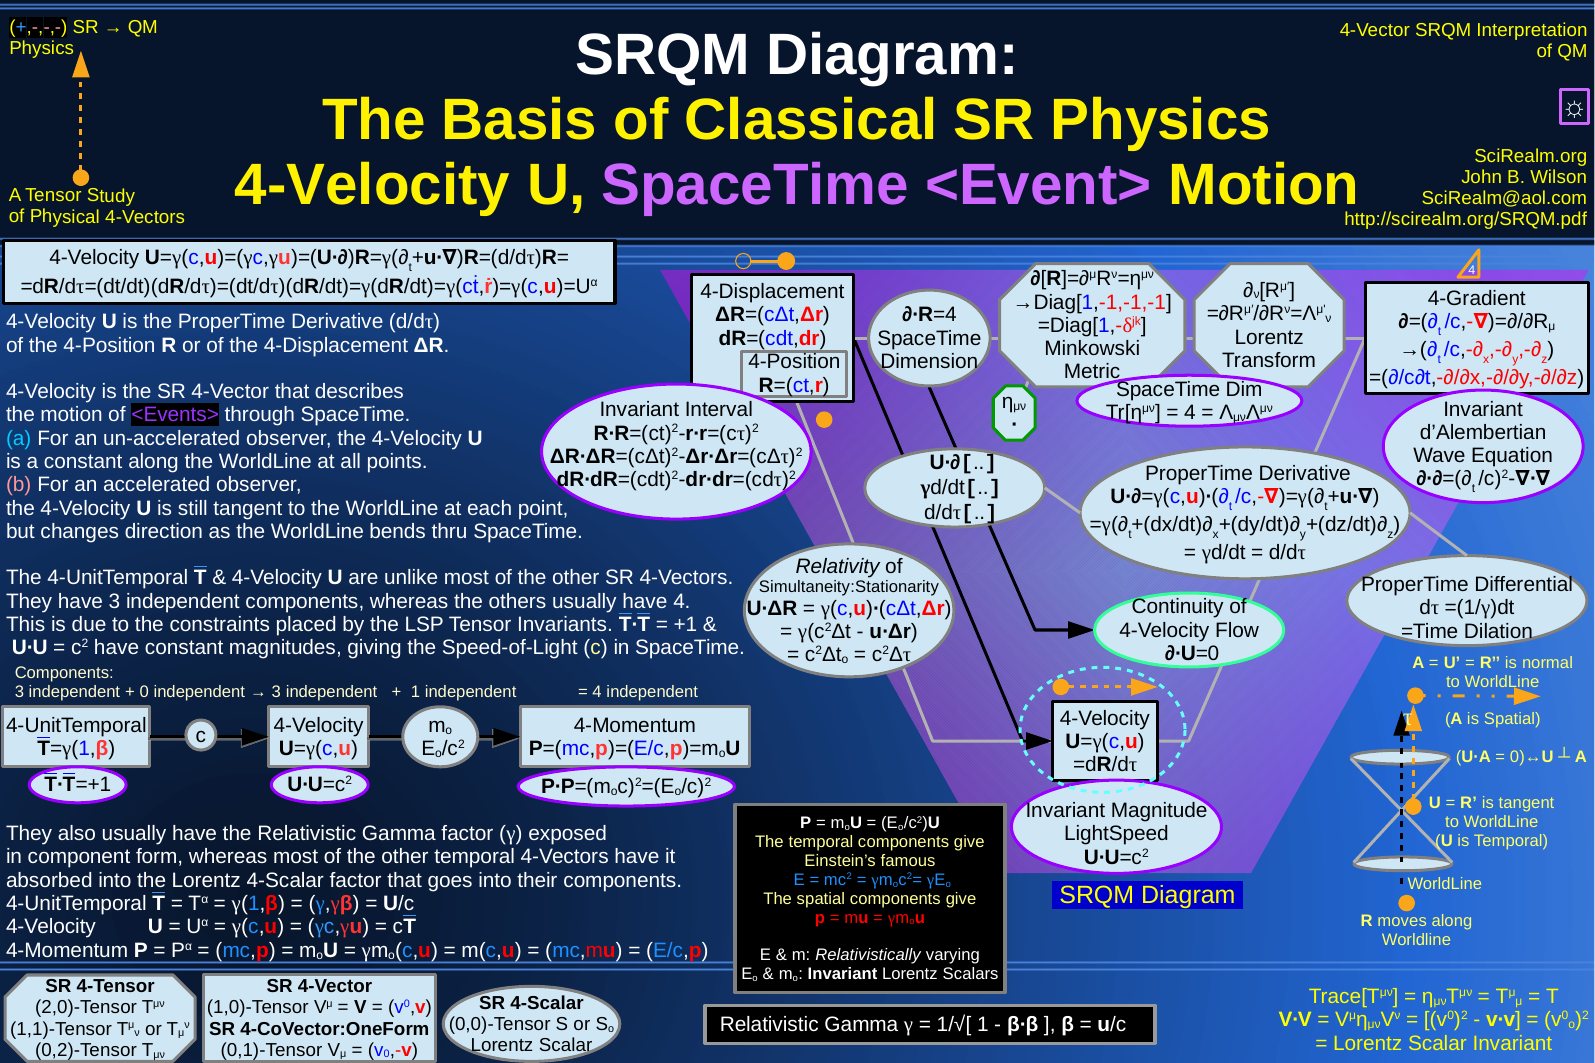

# SRQM Diagram: The Basis of Classical SR Physics 4-Velocity U, SpaceTime <Event> Motion
(+,-,-,-) SR → QM
Physics
A Tensor Study
of Physical 4-Vectors
4-Vector SRQM Interpretation
of QM
SciRealm.org
John B. Wilson
SciRealm@aol.com
http://scirealm.org/SRQM.pdf
☼
4-Velocity U=γ(c,u)=(γc,γu)=(U∙∂)R=γ(∂t+u∙∇)R=(d/dτ)R=
=dR/dτ=(dt/dt)(dR/dτ)=(dt/dτ)(dR/dt)=γ(dR/dt)=γ(cṫ,ṙ)=γ(c,u)=Uα
4
∂[R]=∂μRν=ημν
→Diag[1,-1,-1,-1]
=Diag[1,-δjk]
Minkowski
Metric
∂ν[Rμ′]
=∂Rμ′/∂Rν=Λμ'ν
Lorentz
Transform
4-Displacement
ΔR=(cΔt,Δr)
dR=(cdt,dr)
4-Gradient
∂=(∂t /c,-∇)=∂/∂Rμ
→(∂t /c,-∂x,-∂y,-∂z)
=(∂/c∂t,-∂/∂x,-∂/∂y,-∂/∂z)
∂∙R=4
SpaceTime
Dimension
4-Position
R=(ct,r)
SpaceTime Dim
Tr[ημν] = 4 = ΛμνΛμν
Invariant Interval
R∙R=(ct)2-r∙r=(cτ)2
ΔR∙ΔR=(cΔt)2-Δr∙Δr=(cΔτ)2
dR∙dR=(cdt)2-dr∙dr=(cdτ)2
 ημν
∙
Invariant
d’Alembertian
Wave Equation
∂∙∂=(∂t /c)2-∇∙∇
 ProperTime Derivative
U∙∂=γ(c,u)∙(∂t /c,-∇)=γ(∂t+u∙∇)
=γ(∂t+(dx/dt)∂x+(dy/dt)∂y+(dz/dt)∂z)
= γd/dt = d/dτ
 U∙∂[..]
 γd/dt[..]
 d/dτ[..]
Relativity of
Simultaneity:Stationarity
U∙ΔR = γ(c,u)∙(cΔt,Δr)
= γ(c2Δt - u∙Δr)
= c2Δto = c2Δτ
ProperTime Differential
dτ =(1/γ)dt
=Time Dilation
Continuity of
4-Velocity Flow
 ∂∙U=0
4-Velocity
U=γ(c,u)
=dR/dτ
Invariant Magnitude
LightSpeed
U∙U=c2
4-Velocity U is the ProperTime Derivative (d/dτ)
of the 4-Position R or of the 4-Displacement ΔR.
4-Velocity is the SR 4-Vector that describes
the motion of <Events> through SpaceTime.
(a) For an un-accelerated observer, the 4-Velocity U
is a constant along the WorldLine at all points.
(b) For an accelerated observer,
the 4-Velocity U is still tangent to the WorldLine at each point,
but changes direction as the WorldLine bends thru SpaceTime.
The 4-UnitTemporal T & 4-Velocity U are unlike most of the other SR 4-Vectors.
They have 3 independent components, whereas the others usually have 4.
This is due to the constraints placed by the LSP Tensor Invariants. T∙T = +1 &
 U∙U = c2 have constant magnitudes, giving the Speed-of-Light (c) in SpaceTime.
They also usually have the Relativistic Gamma factor (γ) exposed
in component form, whereas most of the other temporal 4-Vectors have it absorbed into the Lorentz 4-Scalar factor that goes into their components.
4-UnitTemporal T = Tα = γ(1,β) = (γ,γβ) = U/c
4-Velocity U = Uα = γ(c,u) = (γc,γu) = cT
4-Momentum P = Pα = (mc,p) = moU = γmo(c,u) = m(c,u) = (mc,mu) = (E/c,p)
A = U’ = R’’ is normal
to WorldLine
(A is Spatial)
 (U·A = 0)↔U ┴ A
τ
U = R’ is tangent
to WorldLine
(U is Temporal)
 WorldLine
R moves along
Worldline
Components:
3 independent + 0 independent → 3 independent + 1 independent = 4 independent
4-UnitTemporal
T=γ(1,β)
4-Velocity
U=γ(c,u)
mo
 Eo/c2
4-Momentum
P=(mc,p)=(E/c,p)=moU
c
T∙T=+1
U∙U=c2
P∙P=(moc)2=(Eo/c)2
P = moU = (Eo/c2)U
The temporal components give
Einstein’s famous
 E = mc2 = γmoc2= γEo
The spatial components give
p = mu = γmou
E & m: Relativistically varying
Eo & mo: Invariant Lorentz Scalars
 SRQM Diagram
SR 4-Tensor
(2,0)-Tensor Tμν
(1,1)-Tensor Tμν or Tμν
(0,2)-Tensor Tμν
SR 4-Vector
(1,0)-Tensor Vμ = V = (v0,v)
SR 4-CoVector:OneForm
(0,1)-Tensor Vμ = (v0,-v)
Trace[Tμν] = ημνTμν = Tμμ = T
V∙V = VμημνVν = [(v0)2 - v∙v] = (v0o)2
= Lorentz Scalar Invariant
SR 4-Scalar
(0,0)-Tensor S or So
Lorentz Scalar
Relativistic Gamma γ = 1/√[ 1 - β∙β ], β = u/c